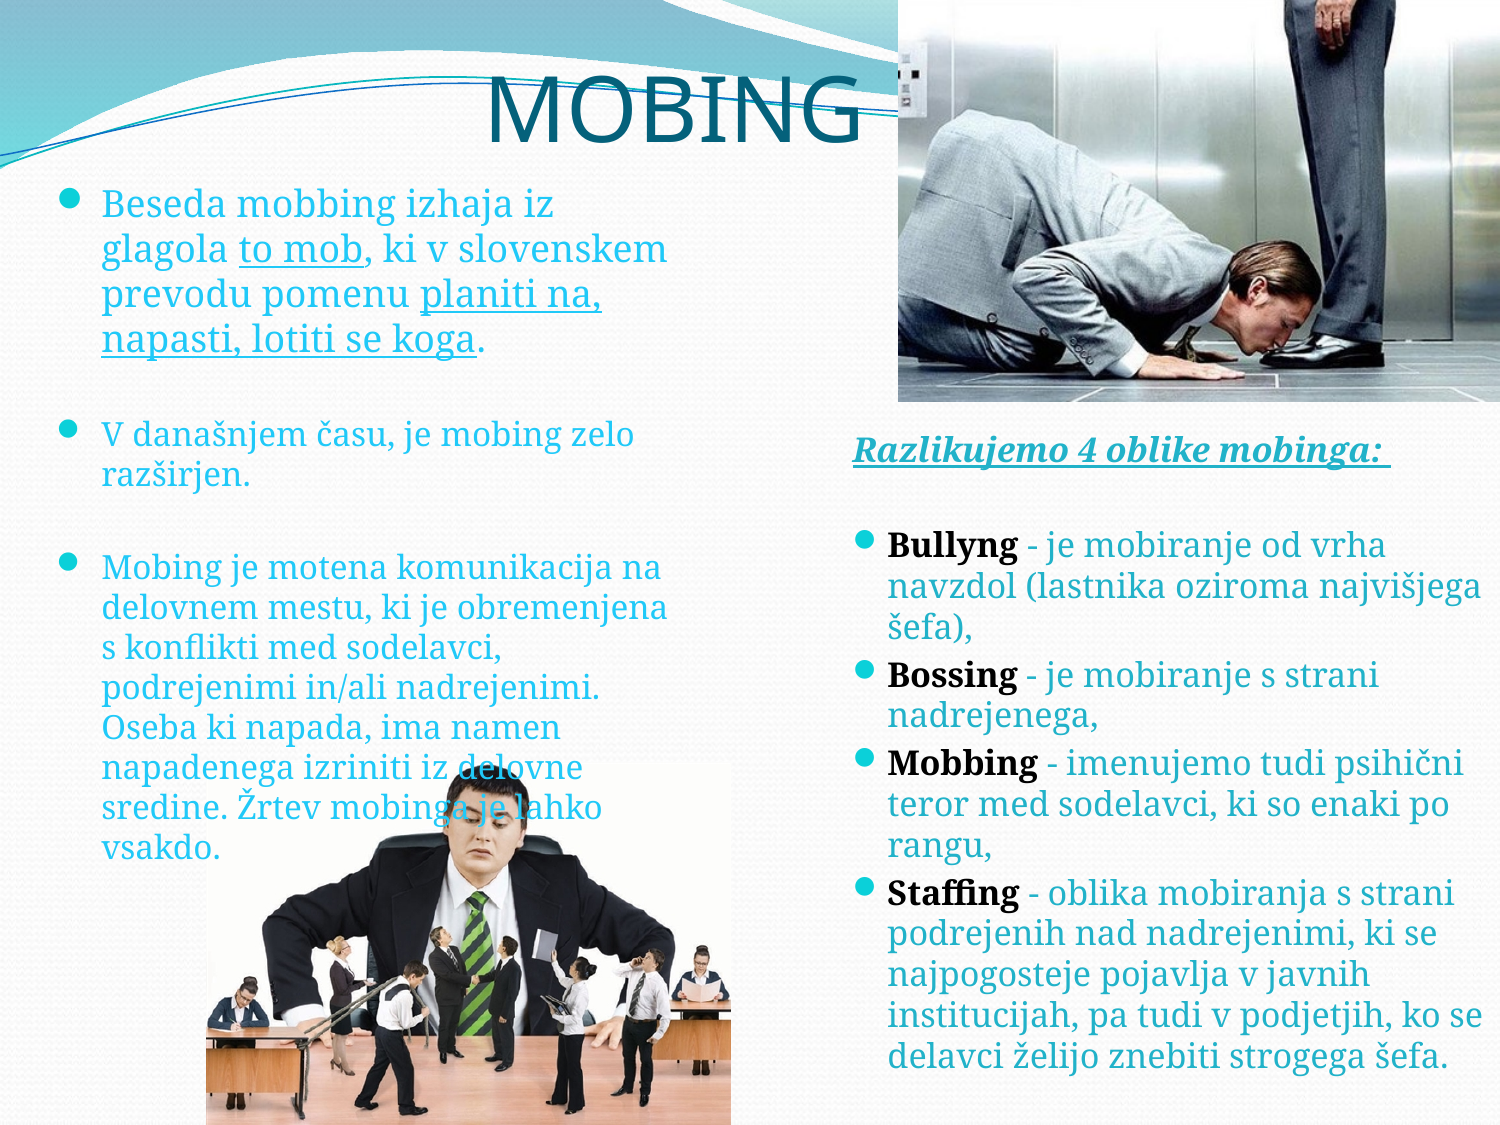

# MOBING
Beseda mobbing izhaja iz glagola to mob, ki v slovenskem prevodu pomenu planiti na, napasti, lotiti se koga.
V današnjem času, je mobing zelo razširjen.
Mobing je motena komunikacija na delovnem mestu, ki je obremenjena s konflikti med sodelavci, podrejenimi in/ali nadrejenimi. Oseba ki napada, ima namen napadenega izriniti iz delovne sredine. Žrtev mobinga je lahko vsakdo.
Razlikujemo 4 oblike mobinga:
Bullyng - je mobiranje od vrha navzdol (lastnika oziroma najvišjega šefa),
Bossing - je mobiranje s strani nadrejenega,
Mobbing - imenujemo tudi psihični teror med sodelavci, ki so enaki po rangu,
Staffing - oblika mobiranja s strani podrejenih nad nadrejenimi, ki se najpogosteje pojavlja v javnih institucijah, pa tudi v podjetjih, ko se delavci želijo znebiti strogega šefa.